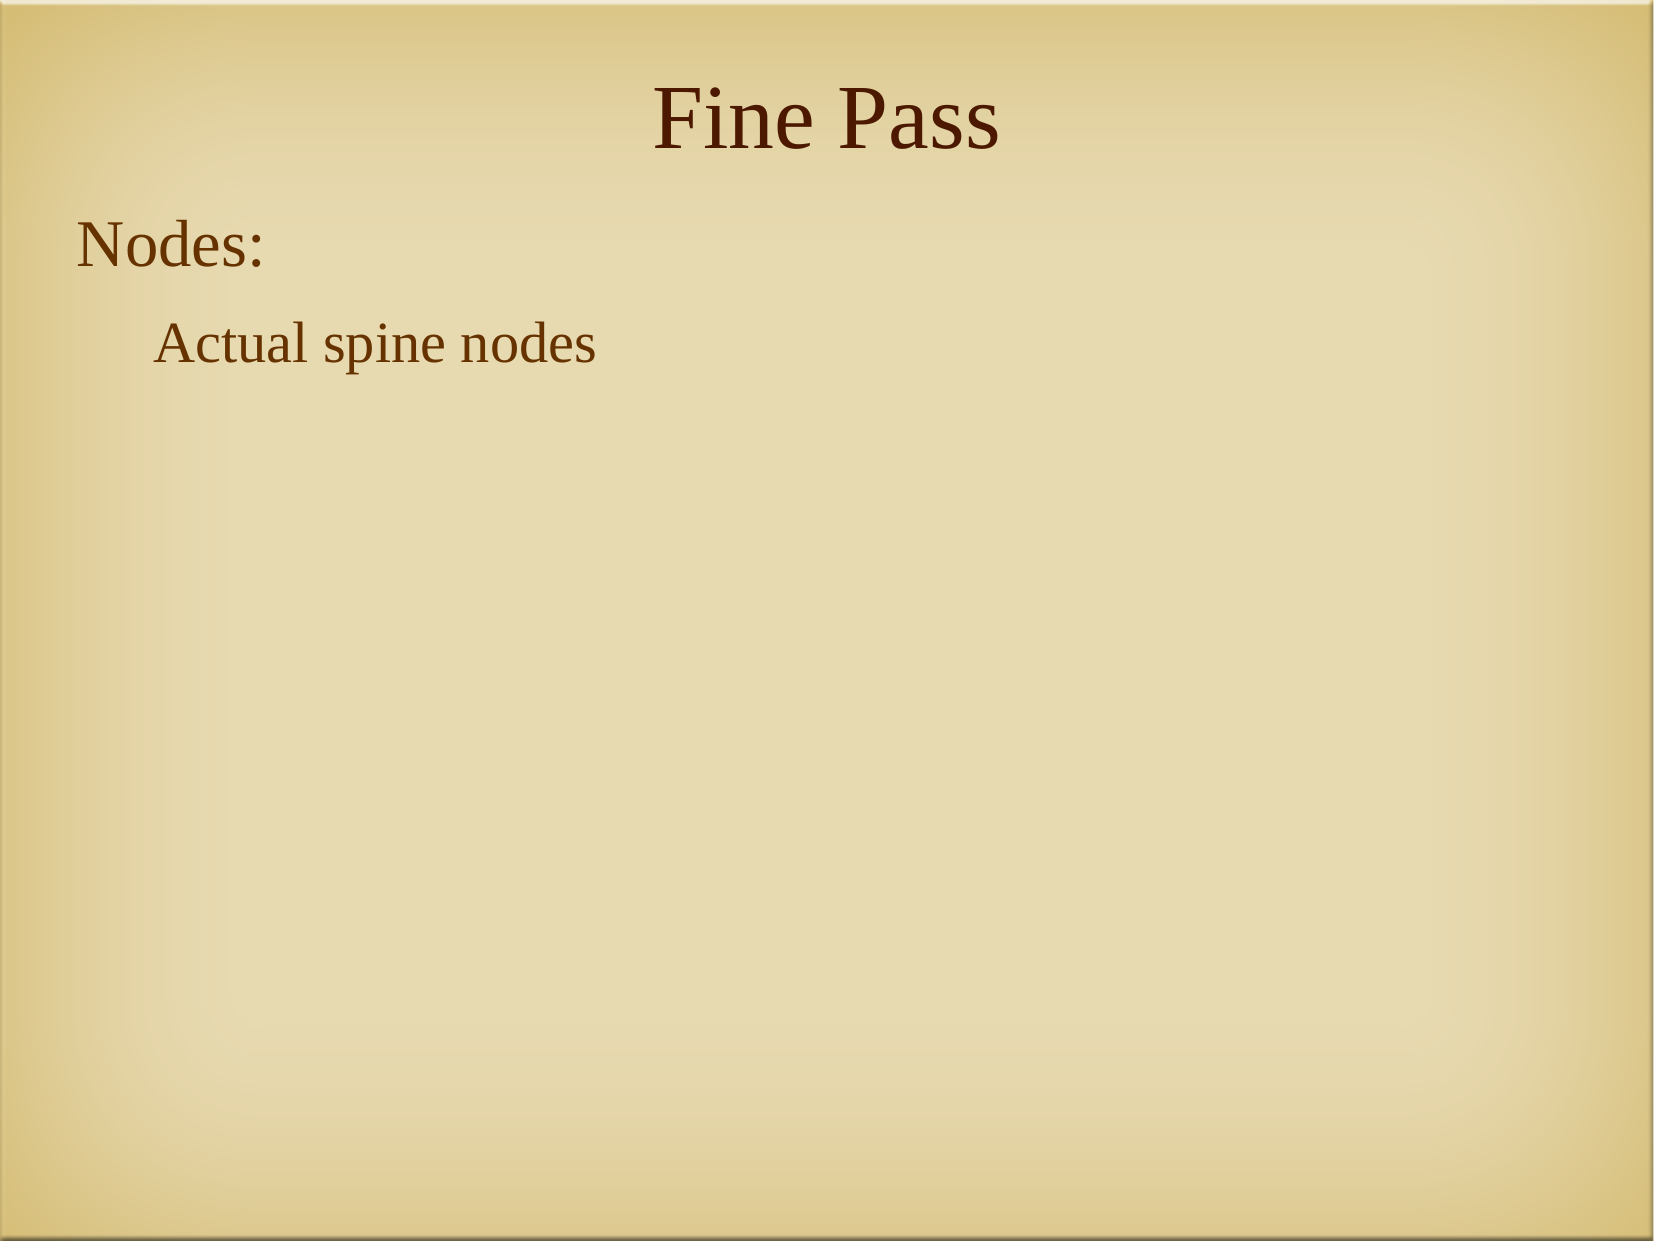

# Fine Pass
Nodes:
Actual spine nodes